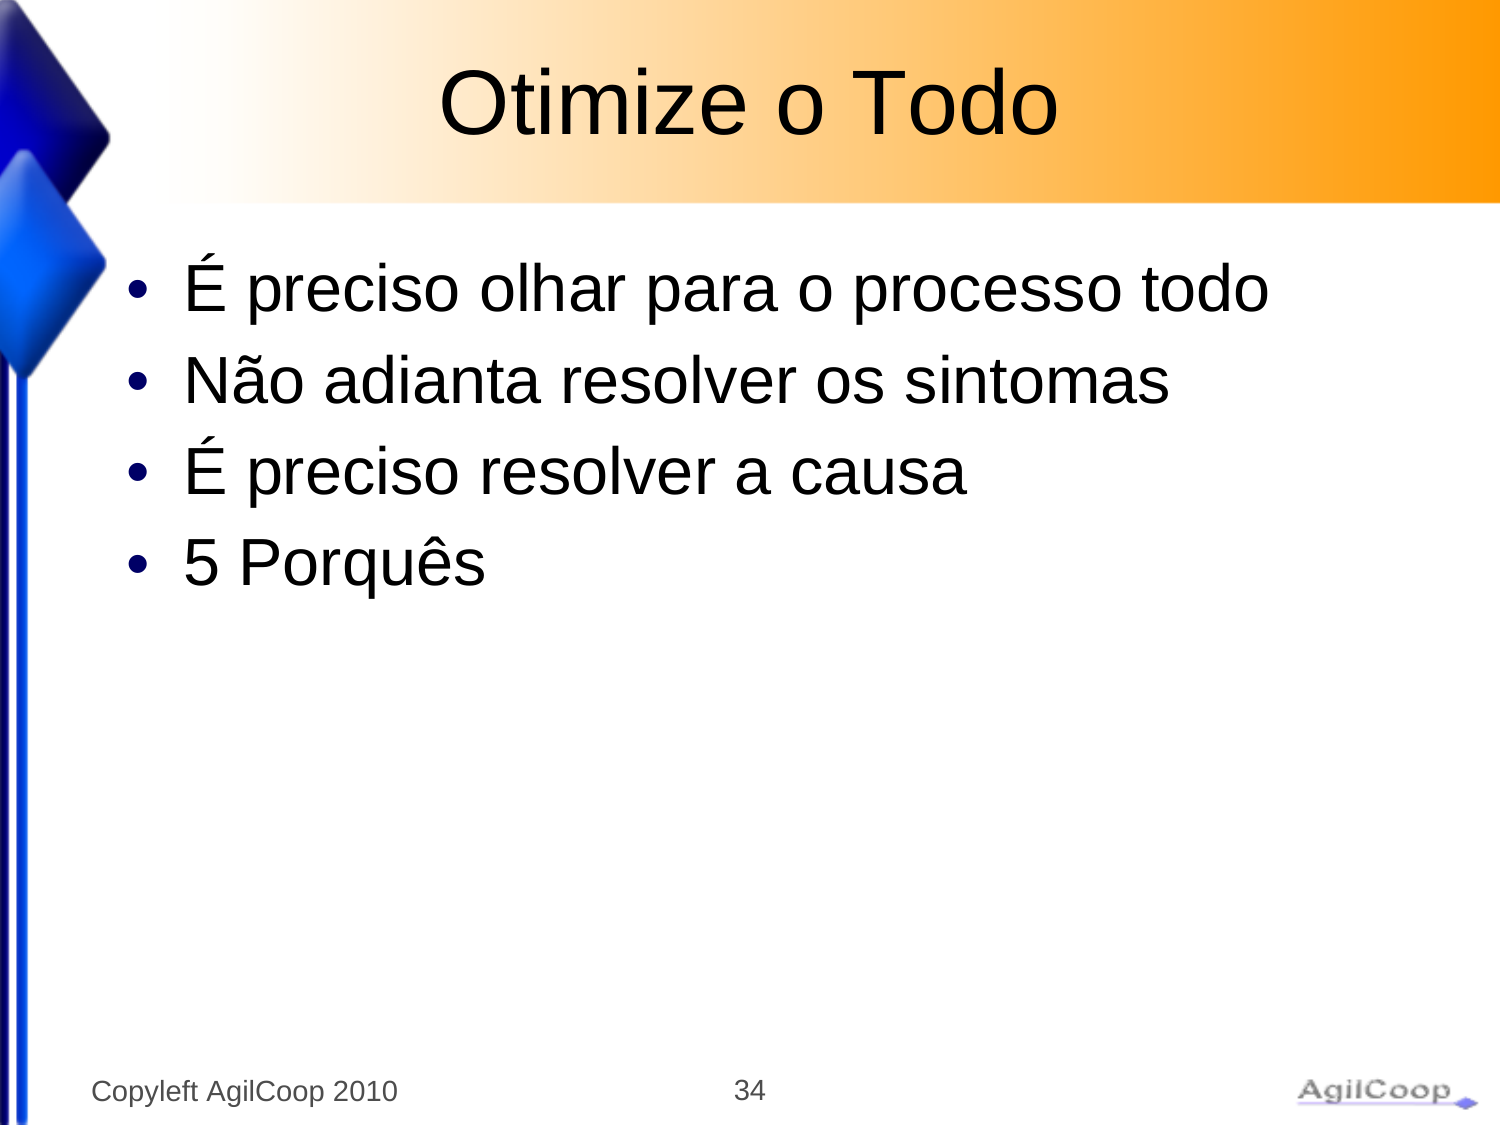

# Otimize o Todo
É preciso olhar para o processo todo
Não adianta resolver os sintomas
É preciso resolver a causa
5 Porquês
Copyleft AgilCoop 2010
34